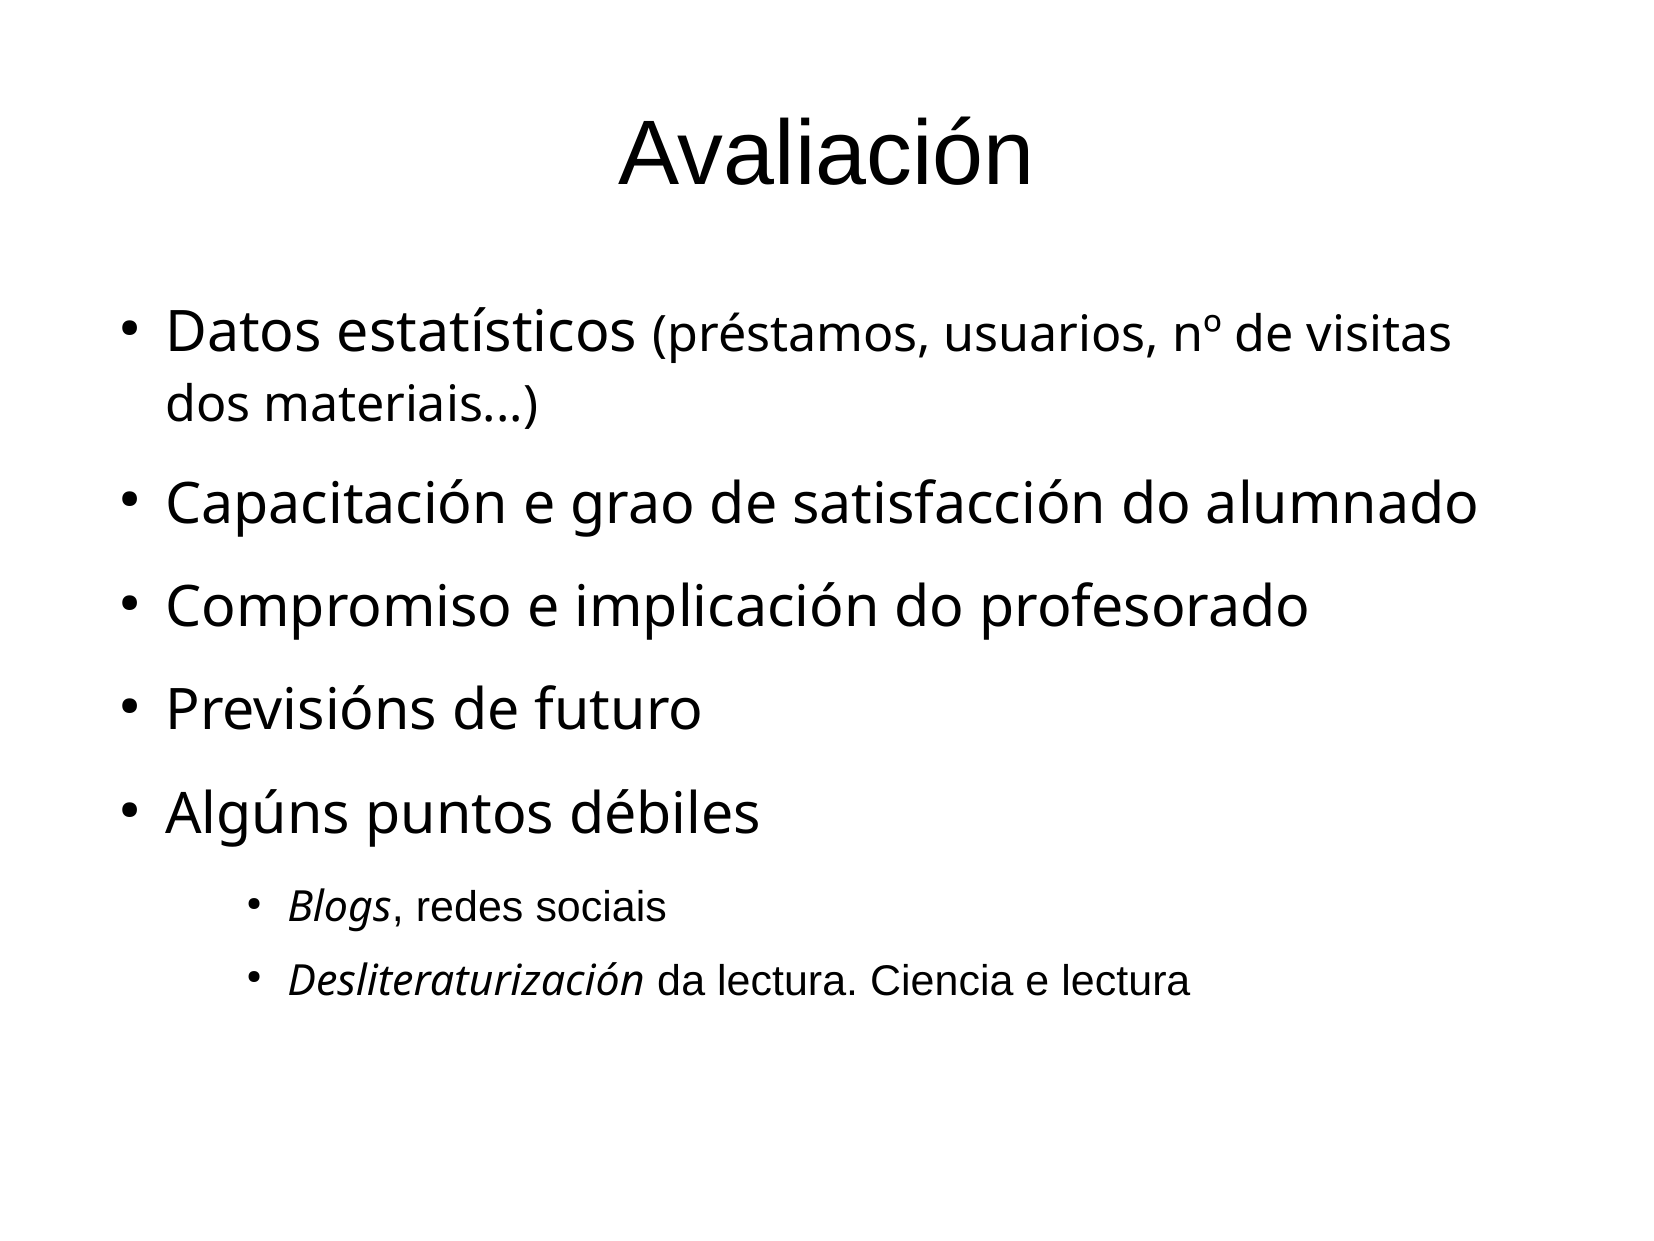

# Avaliación
Datos estatísticos (préstamos, usuarios, nº de visitas dos materiais...)
Capacitación e grao de satisfacción do alumnado
Compromiso e implicación do profesorado
Previsións de futuro
Algúns puntos débiles
Blogs, redes sociais
Desliteraturización da lectura. Ciencia e lectura